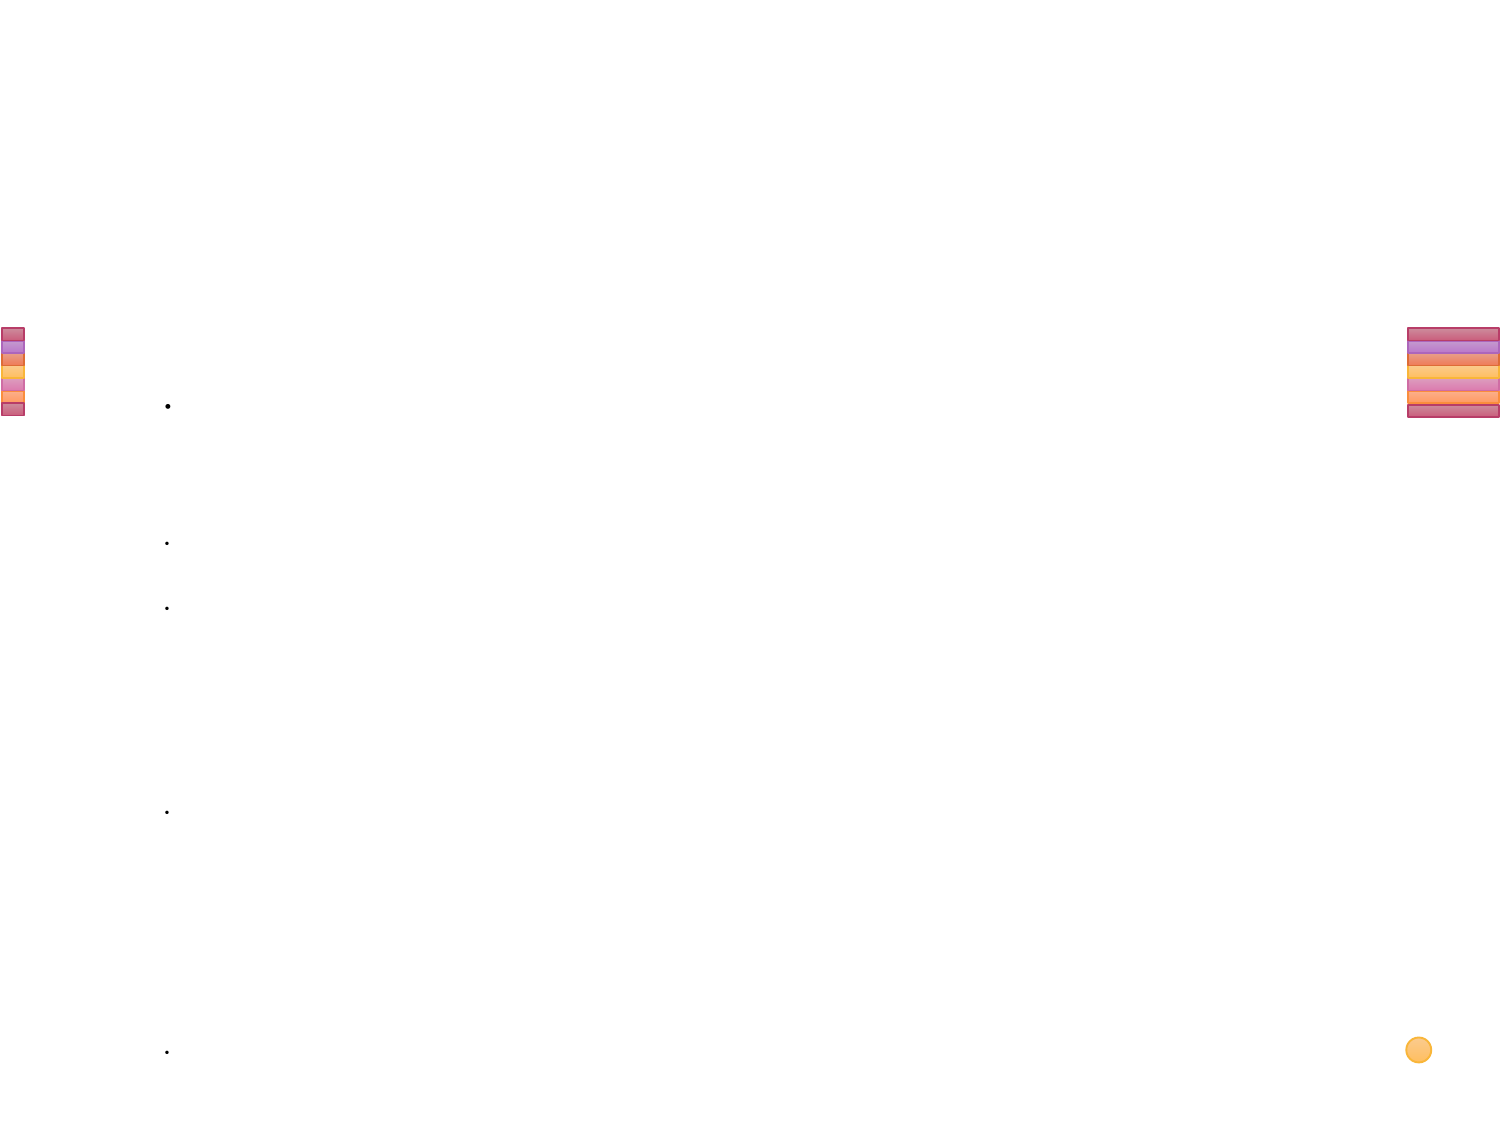

I.- INTRODUCCIÓN: LA FLEXIGURIDAD Y LA FLEXIBILIDAD INTERNA.
(II)
# I.1.- Evolución
Ley 35/2010 de 17 de septiembre (que procede del RD-Ley 10/10 de 16 de junio)
se modificaron los arts.40.2, 41, 47, 82.3, 85.3c) ET como medidas de flexibilidad interna cuyo contrapeso, la seguridad, venía dado por la modificación de la prestación de desempleo (arts.203.2, 208.1.3 y 210 LGSS) que se adaptaba a los supuestos de reducción de jornada y por medidas de apoyo a la reducción de jornada
RD-Ley 7/2011 de 10 de junio, de medidas urgentes para la reforma de la negociación colectiva, Para evitar el recurso a la flexibilidad externa, se introduce la flexibilidad interna negociada, (art.6 RD-ley 7/11), en que se modifican los arts.40.2, 41.4, 41.6, y, señaladamente, el art.85.3 (art.2 RD-Ley 7/11) en que se fija como contenido mínimo de la negociación colectiva los procedimientos de flexibilidad interna
Capítulo II del II AENC (BOE 6 de febrero de 2012) se contemplan medidas de flexibilidad interna, respecto de la cuál las Organizaciones firmantes consideran que los convenios deben incorporar como contenido mínimo la flexibilidad interna